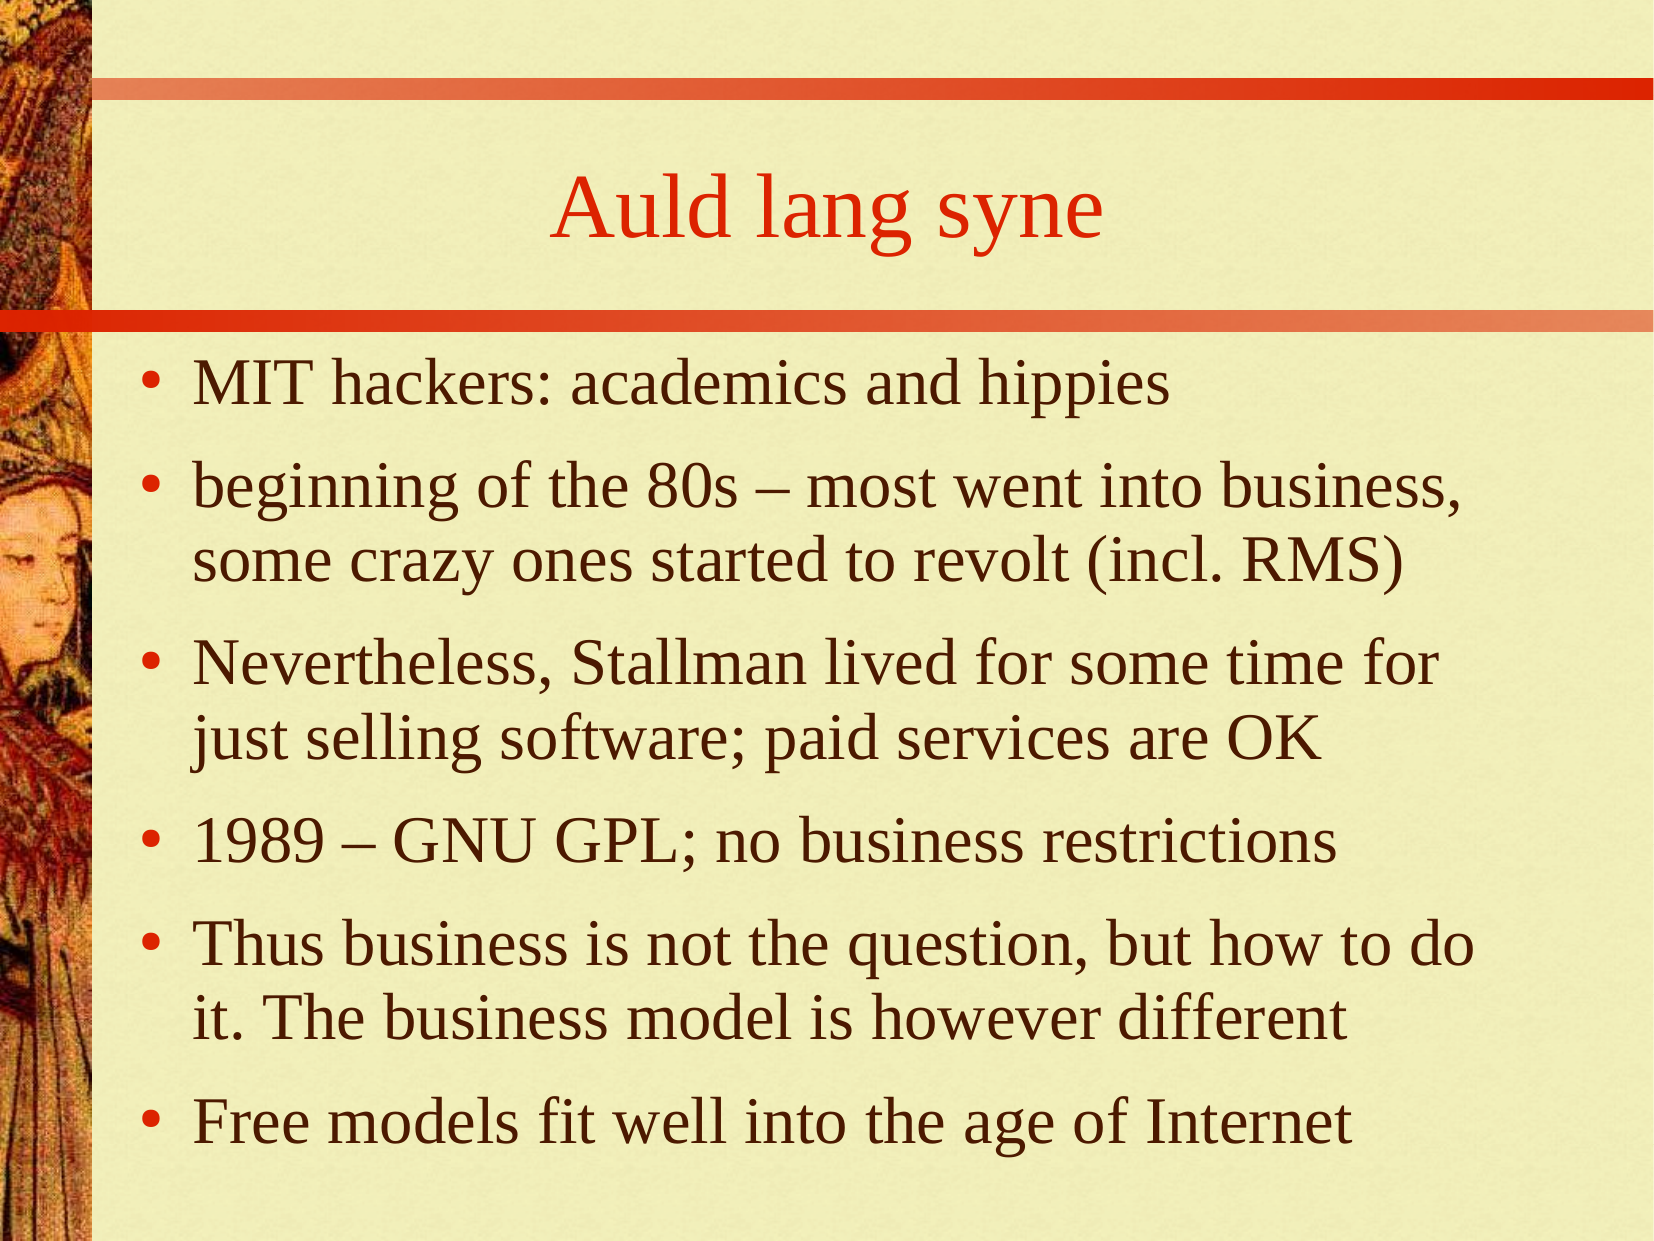

# Auld lang syne
MIT hackers: academics and hippies
beginning of the 80s – most went into business, some crazy ones started to revolt (incl. RMS)
Nevertheless, Stallman lived for some time for just selling software; paid services are OK
1989 – GNU GPL; no business restrictions
Thus business is not the question, but how to do it. The business model is however different
Free models fit well into the age of Internet